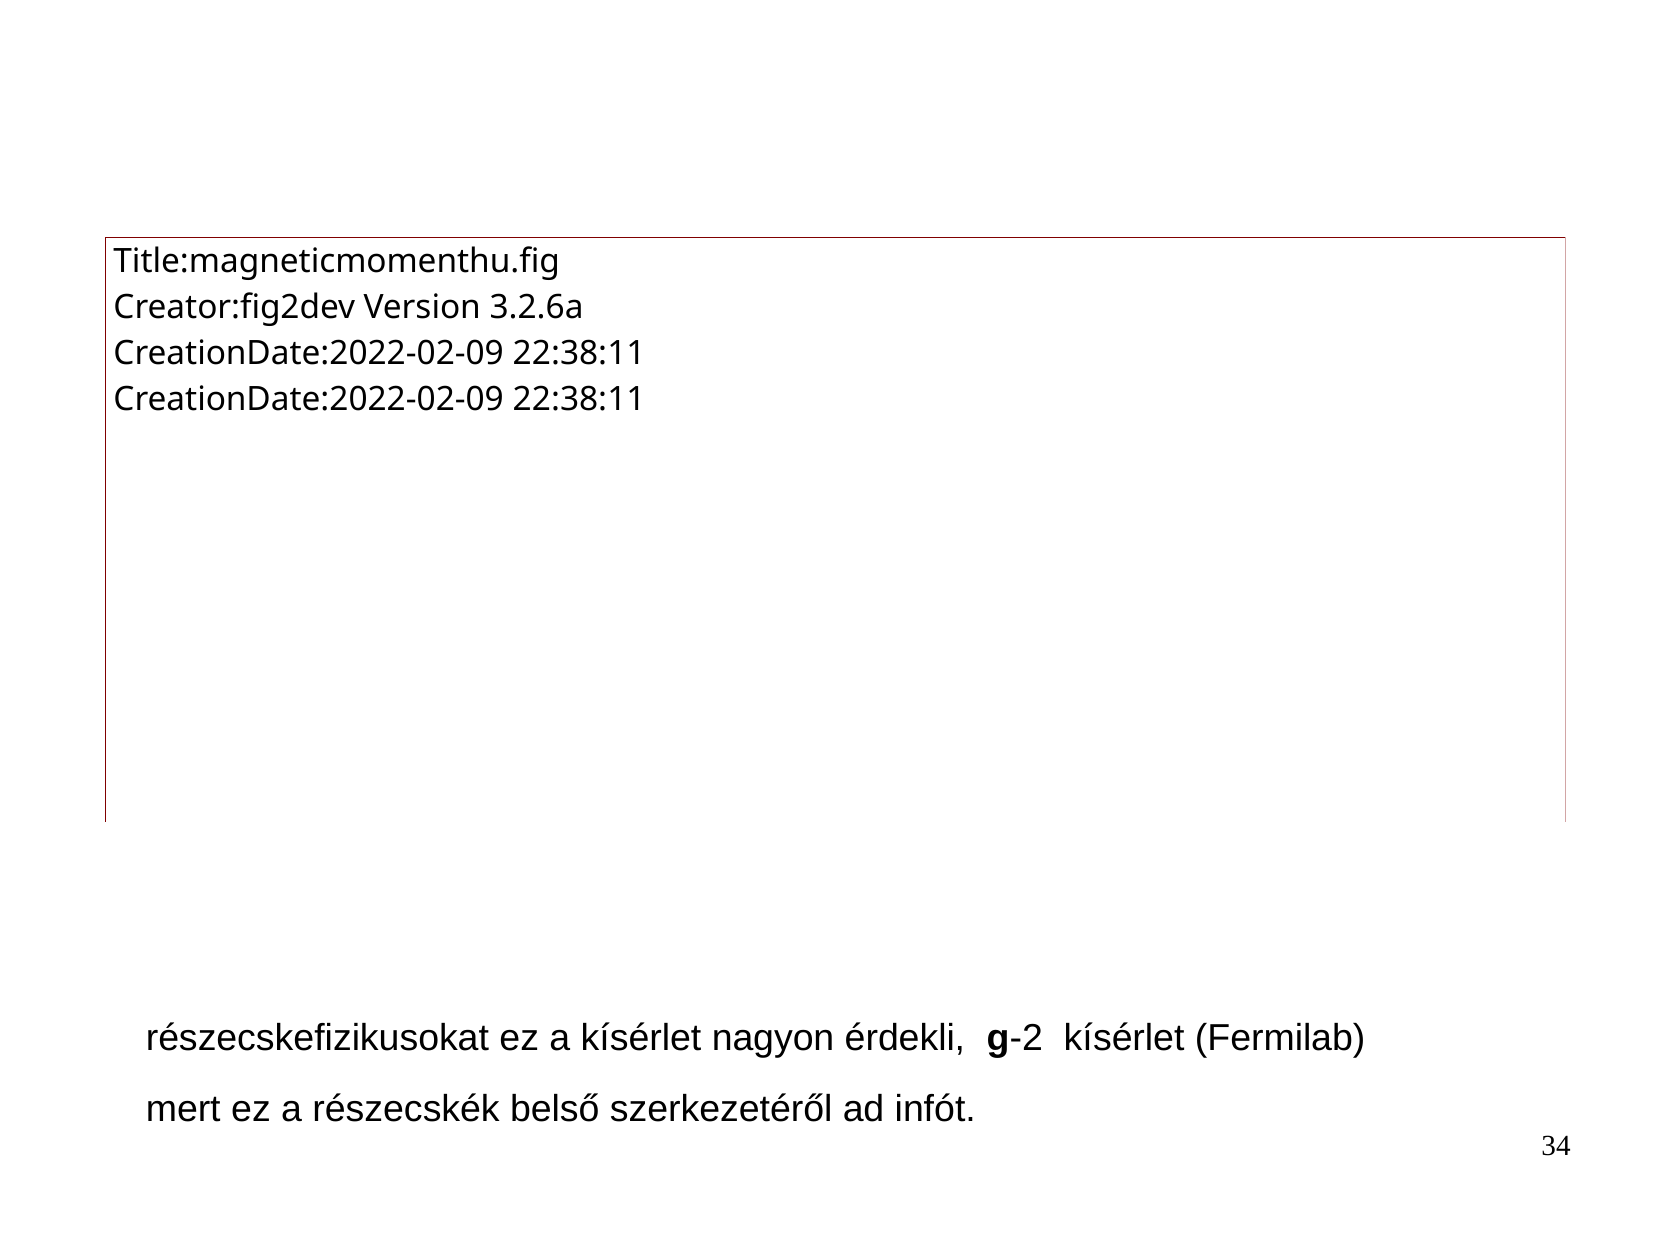

# részecskefizikusokat ez a kísérlet nagyon érdekli, g-2 kísérlet (Fermilab)
mert ez a részecskék belső szerkezetéről ad infót.
34